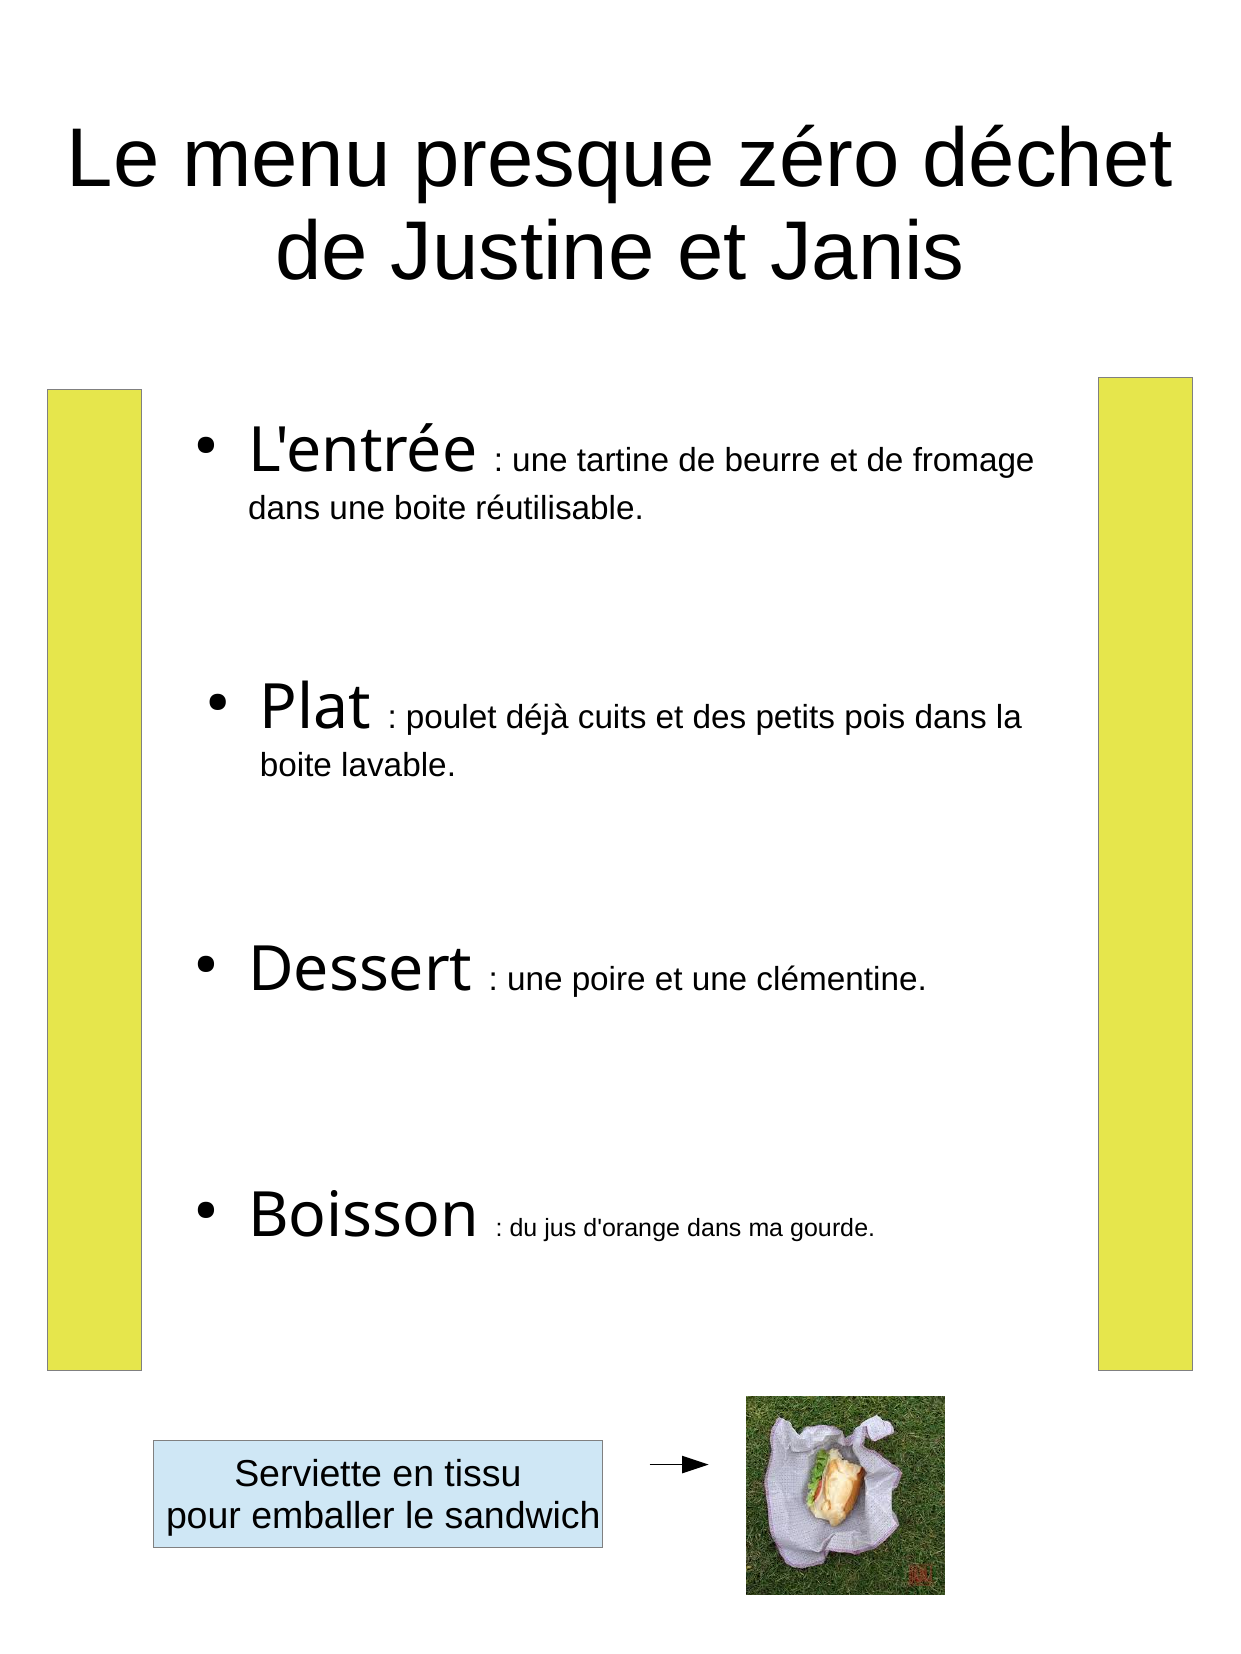

# Le menu presque zéro déchet de Justine et Janis
L'entrée : une tartine de beurre et de fromage dans une boite réutilisable.
Plat : poulet déjà cuits et des petits pois dans la boite lavable.
Dessert : une poire et une clémentine.
Boisson : du jus d'orange dans ma gourde.
Serviette en tissu
 pour emballer le sandwich